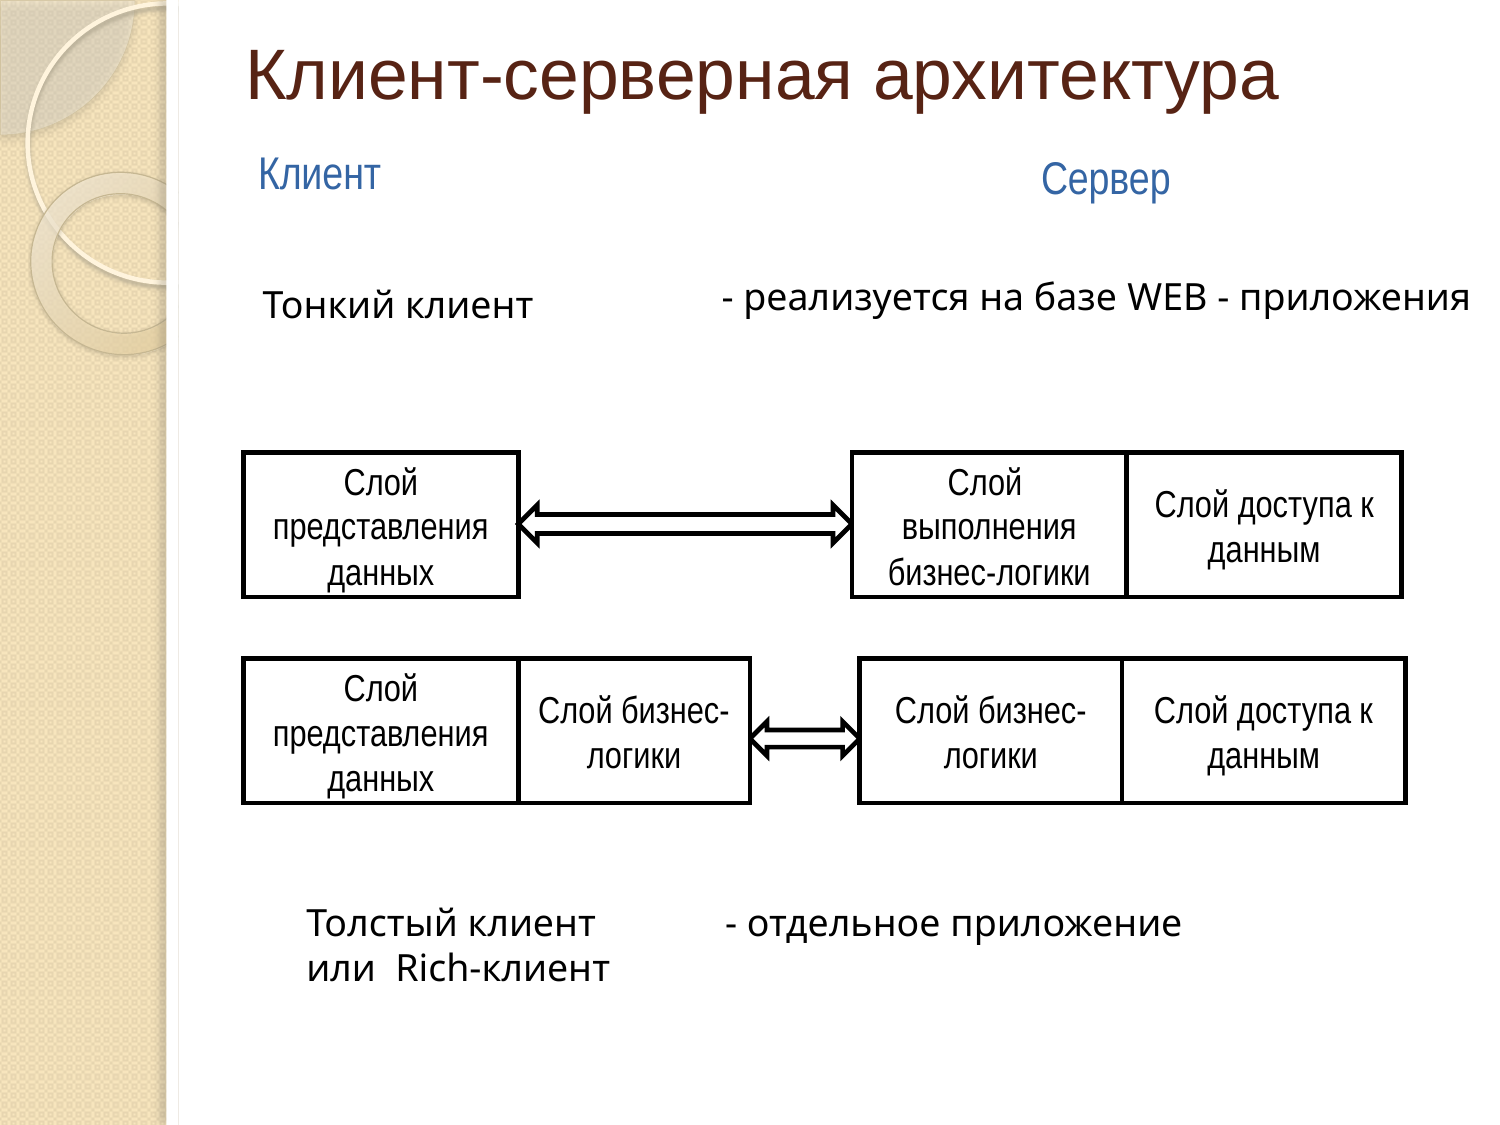

# Клиент-серверная архитектура
Клиент
Сервер
Слой представления данных
Слой выполнения бизнес-логики
Слой доступа к данным
Слой представления данных
- реализуется на базе WEB - приложения
Тонкий клиент
Слой представления данных
Слой выполнения бизнес-логики
Слой выполнения бизнес-логики
Слой выполнения бизнес-логики
Слой доступа к данным
Слой представления данных
Слой бизнес-логики
Слой бизнес-логики
Слой доступа к данным
Слой представления данных
Слой выполнения бизнес-логики
Слой доступа к данным
Толстый клиент
или Rich-клиент
- отдельное приложение